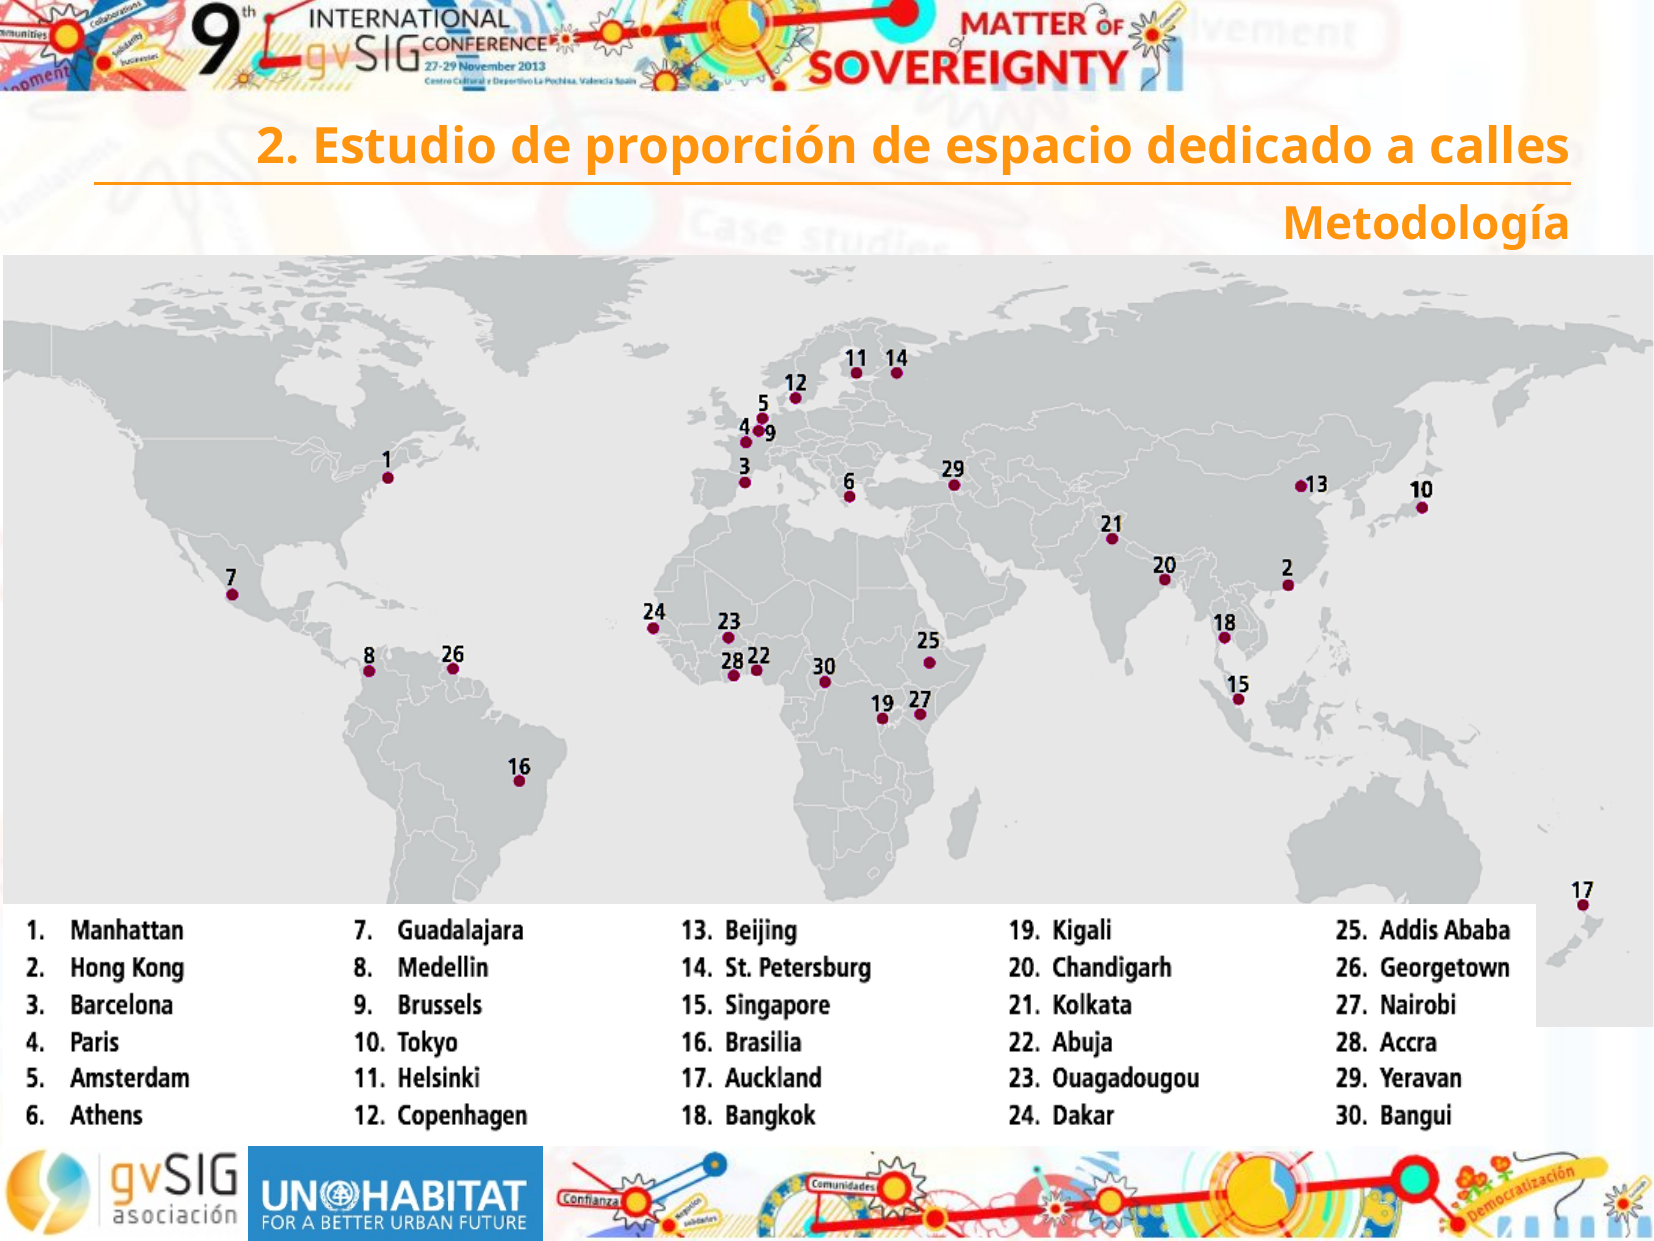

# 2. Estudio de proporción de espacio dedicado a calles
Metodología